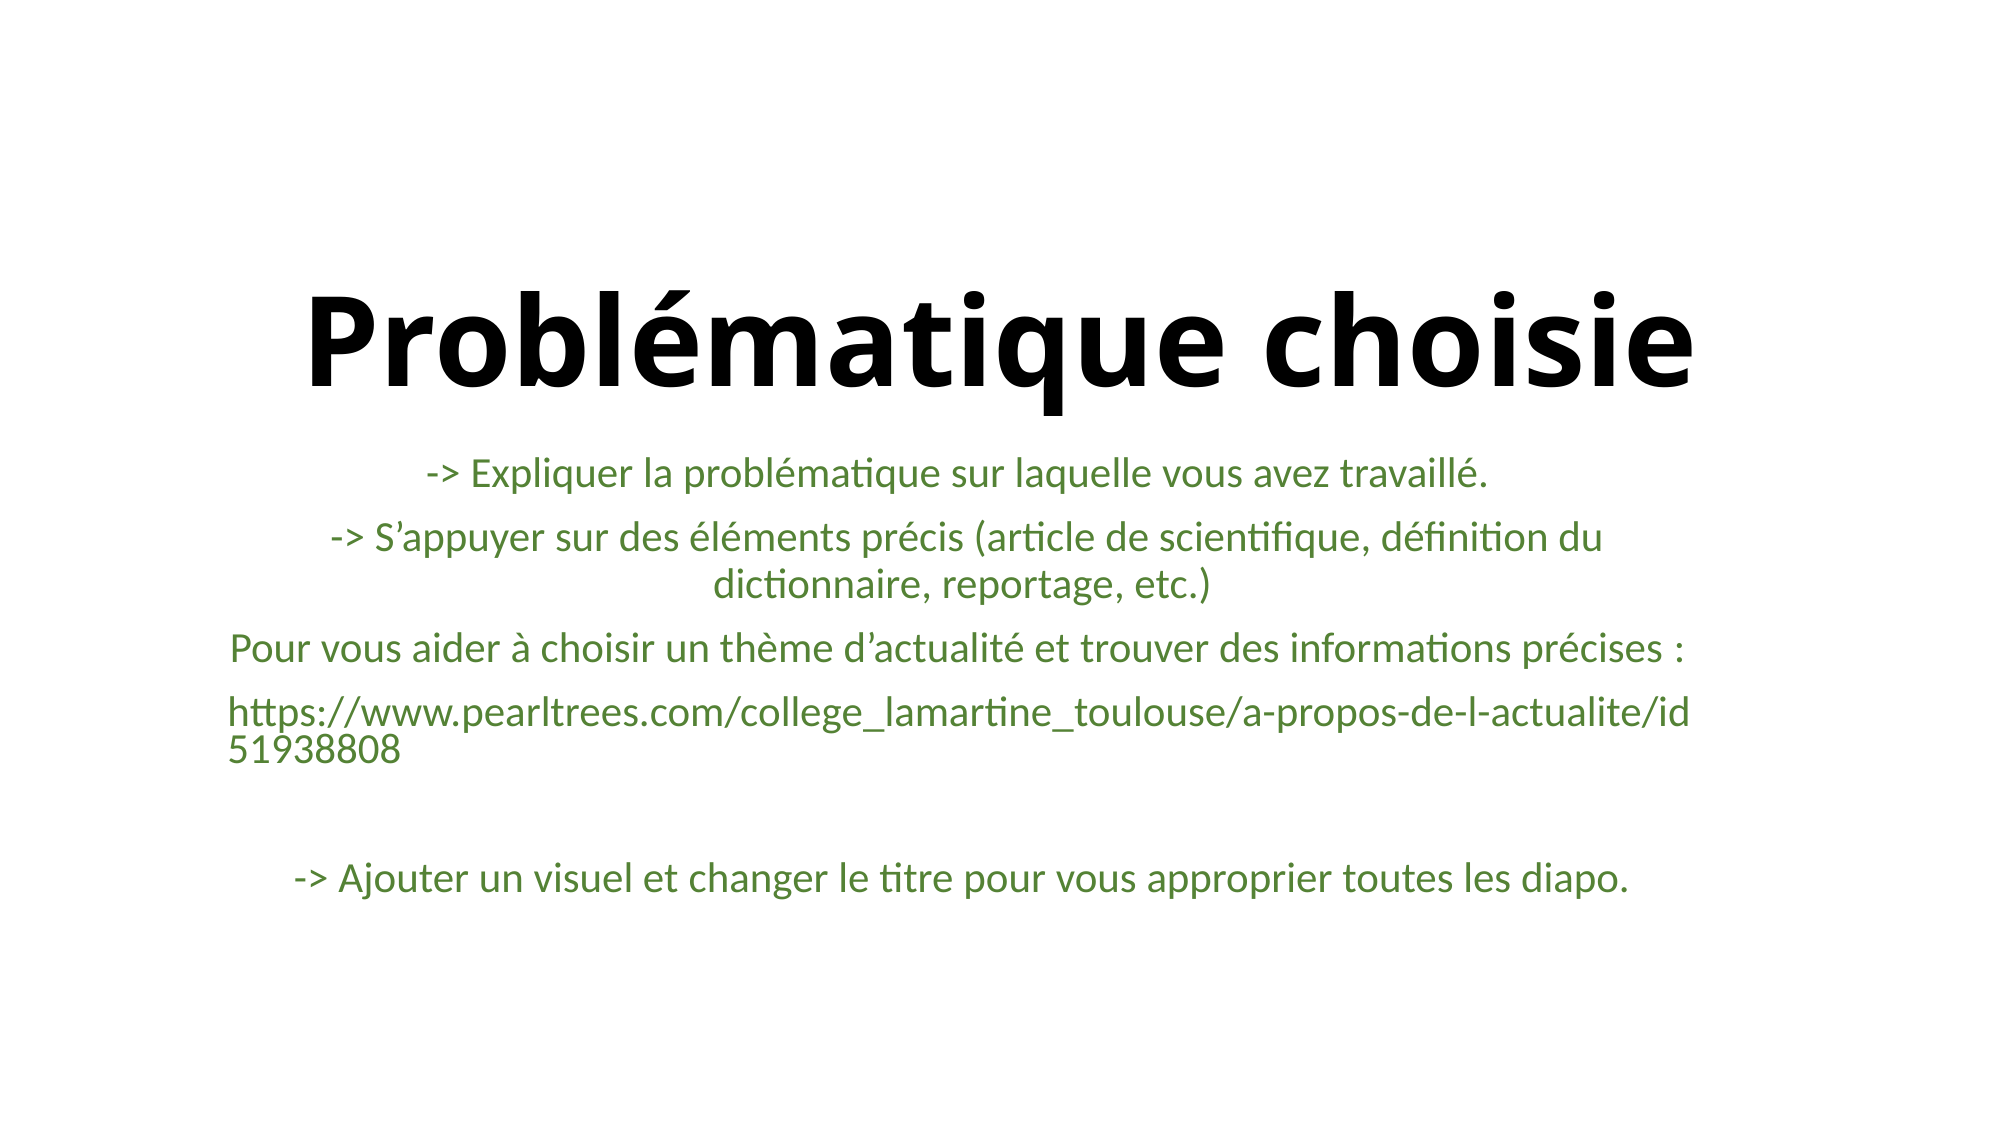

# Problématique choisie
-> Expliquer la problématique sur laquelle vous avez travaillé.
 -> S’appuyer sur des éléments précis (article de scientifique, définition du dictionnaire, reportage, etc.)
Pour vous aider à choisir un thème d’actualité et trouver des informations précises :
https://www.pearltrees.com/college_lamartine_toulouse/a-propos-de-l-actualite/id51938808
-> Ajouter un visuel et changer le titre pour vous approprier toutes les diapo.